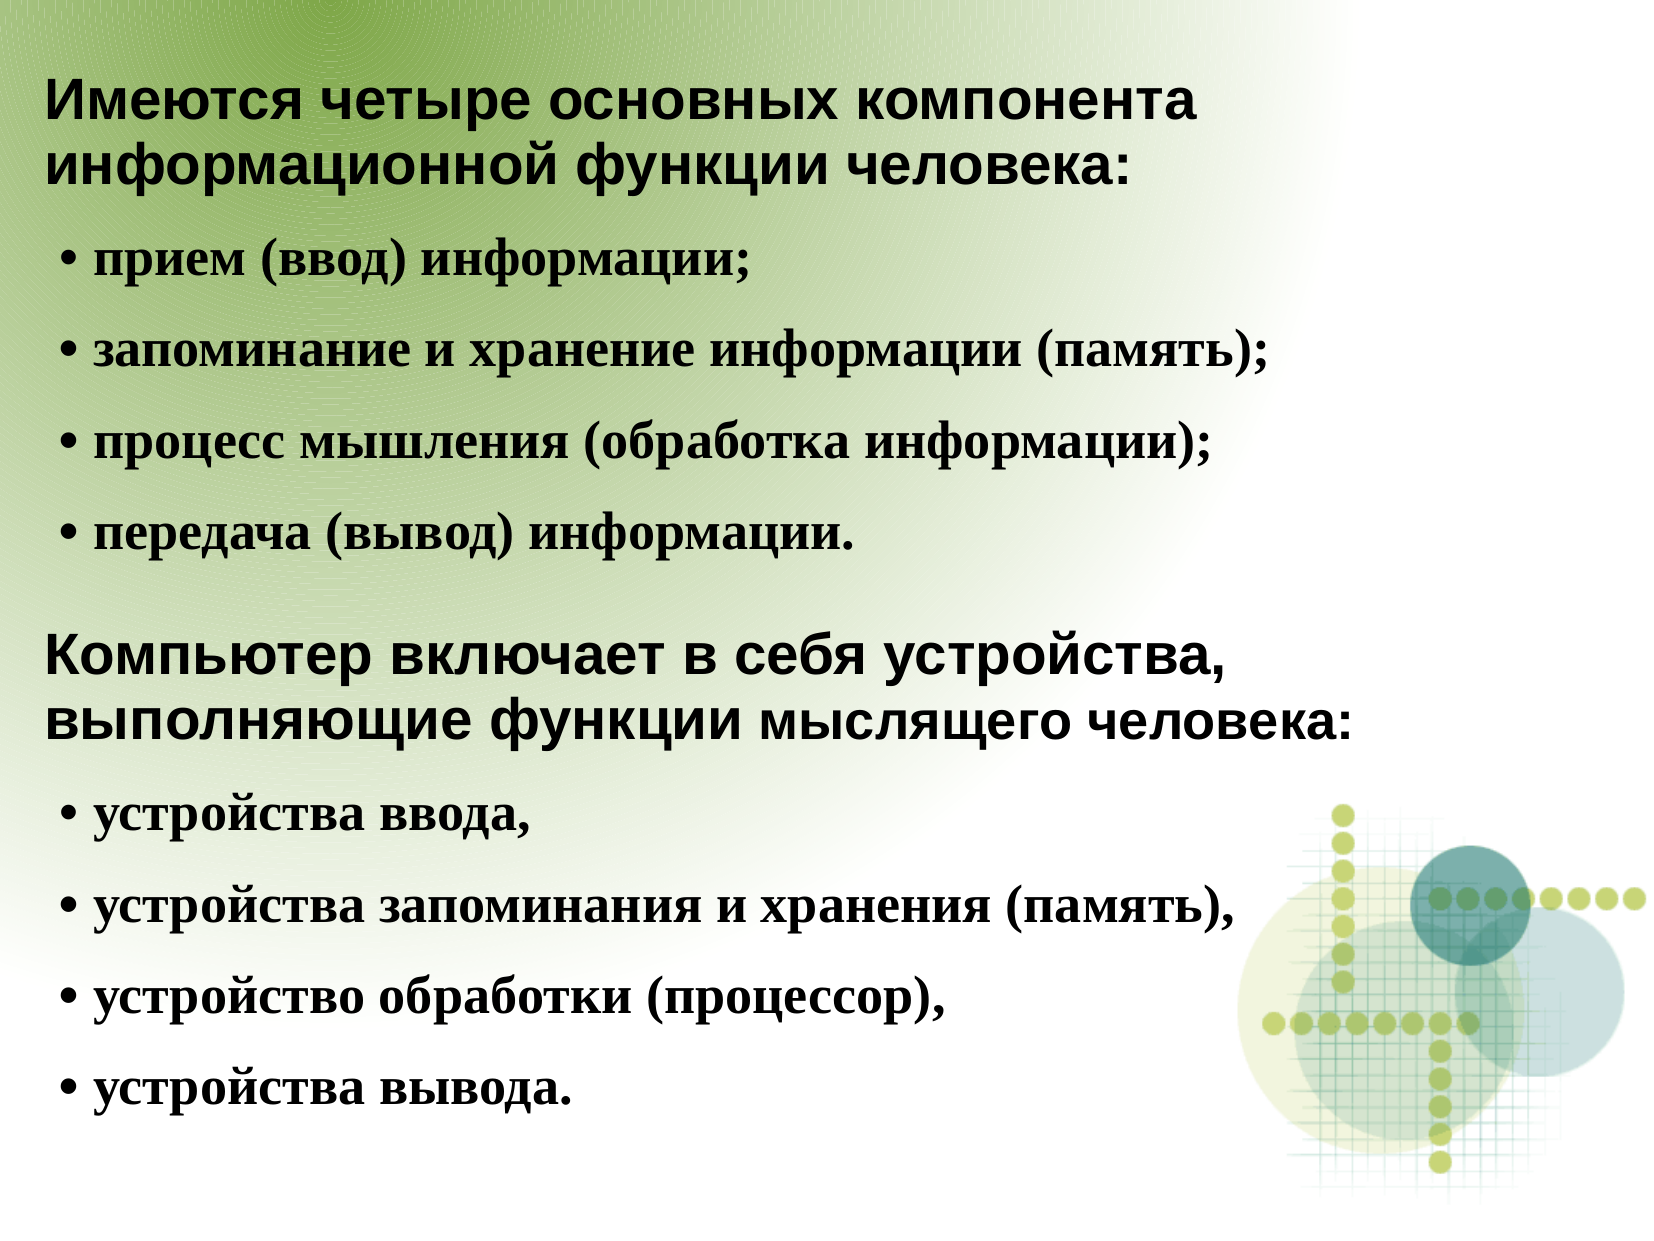

Имеются четыре основных компонента информационной функции человека:
 • прием (ввод) информации;
 • запоминание и хранение информации (память);
 • процесс мышления (обработка информации);
 • передача (вывод) информации.
Компьютер включает в себя устройства, выполняющие функции мыслящего человека:
 • устройства ввода,
 • устройства запоминания и хранения (память),
 • устройство обработки (процессор),
 • устройства вывода.